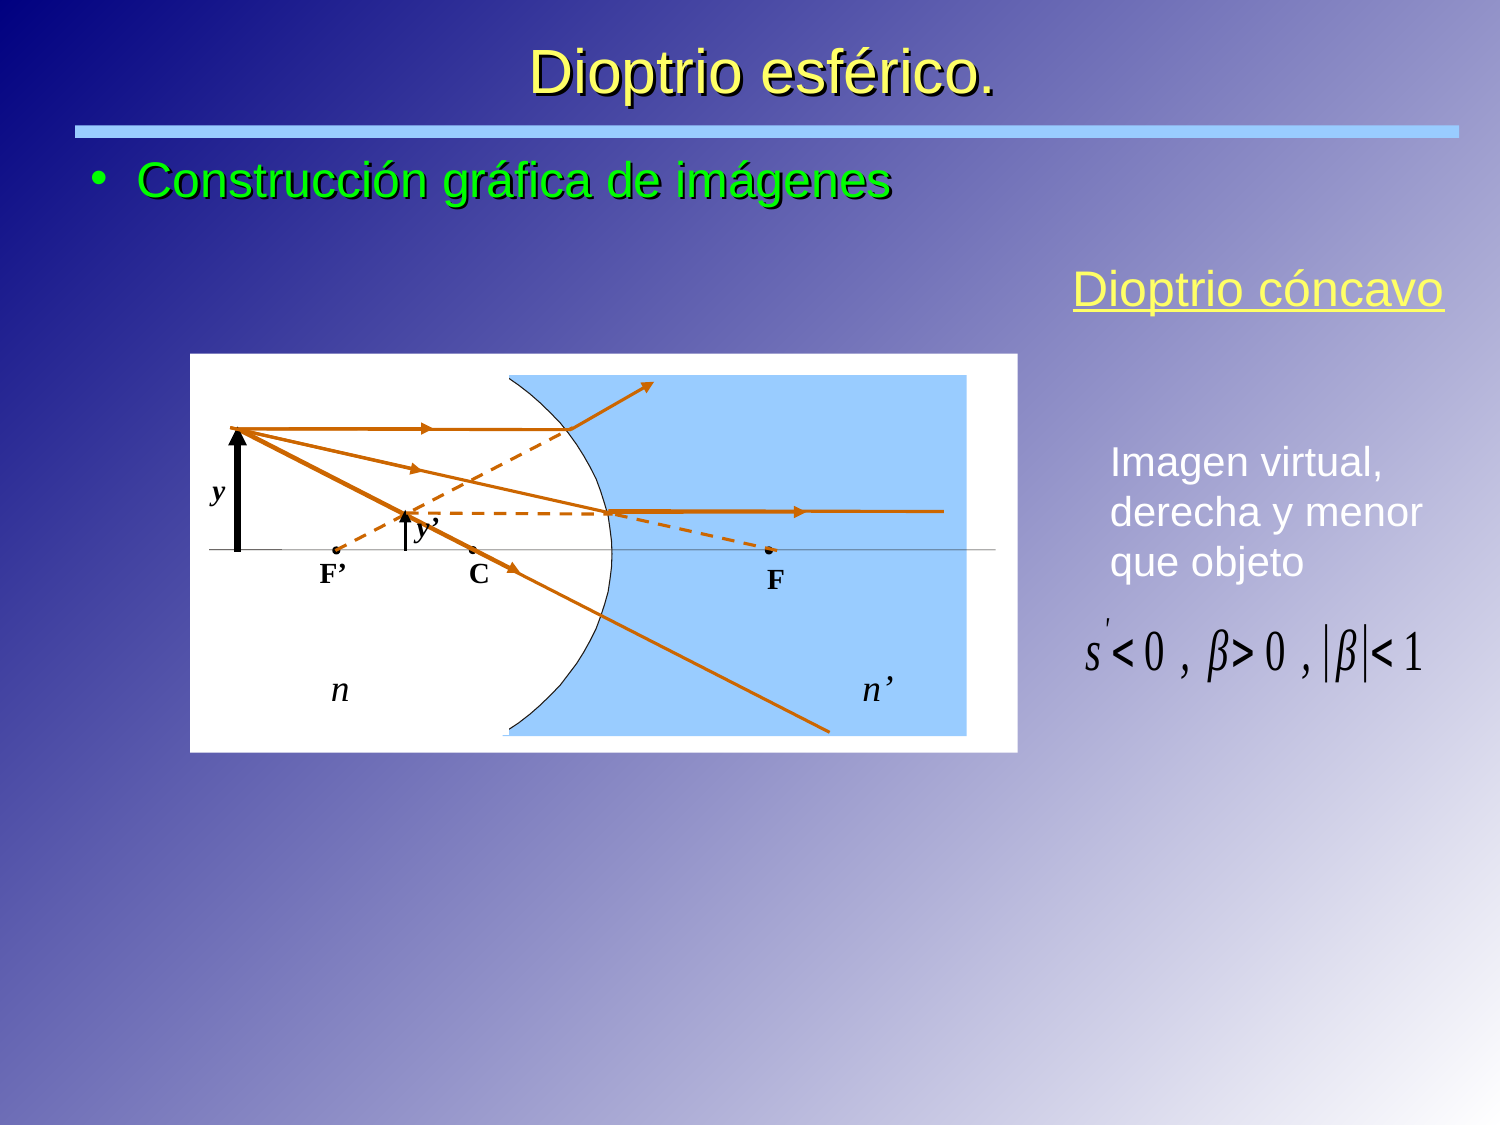

Dioptrio esférico.
Construcción gráfica de imágenes
Dioptrio cóncavo
C
F’
F
n
n’
y
Imagen virtual,
derecha y menor que objeto
y’